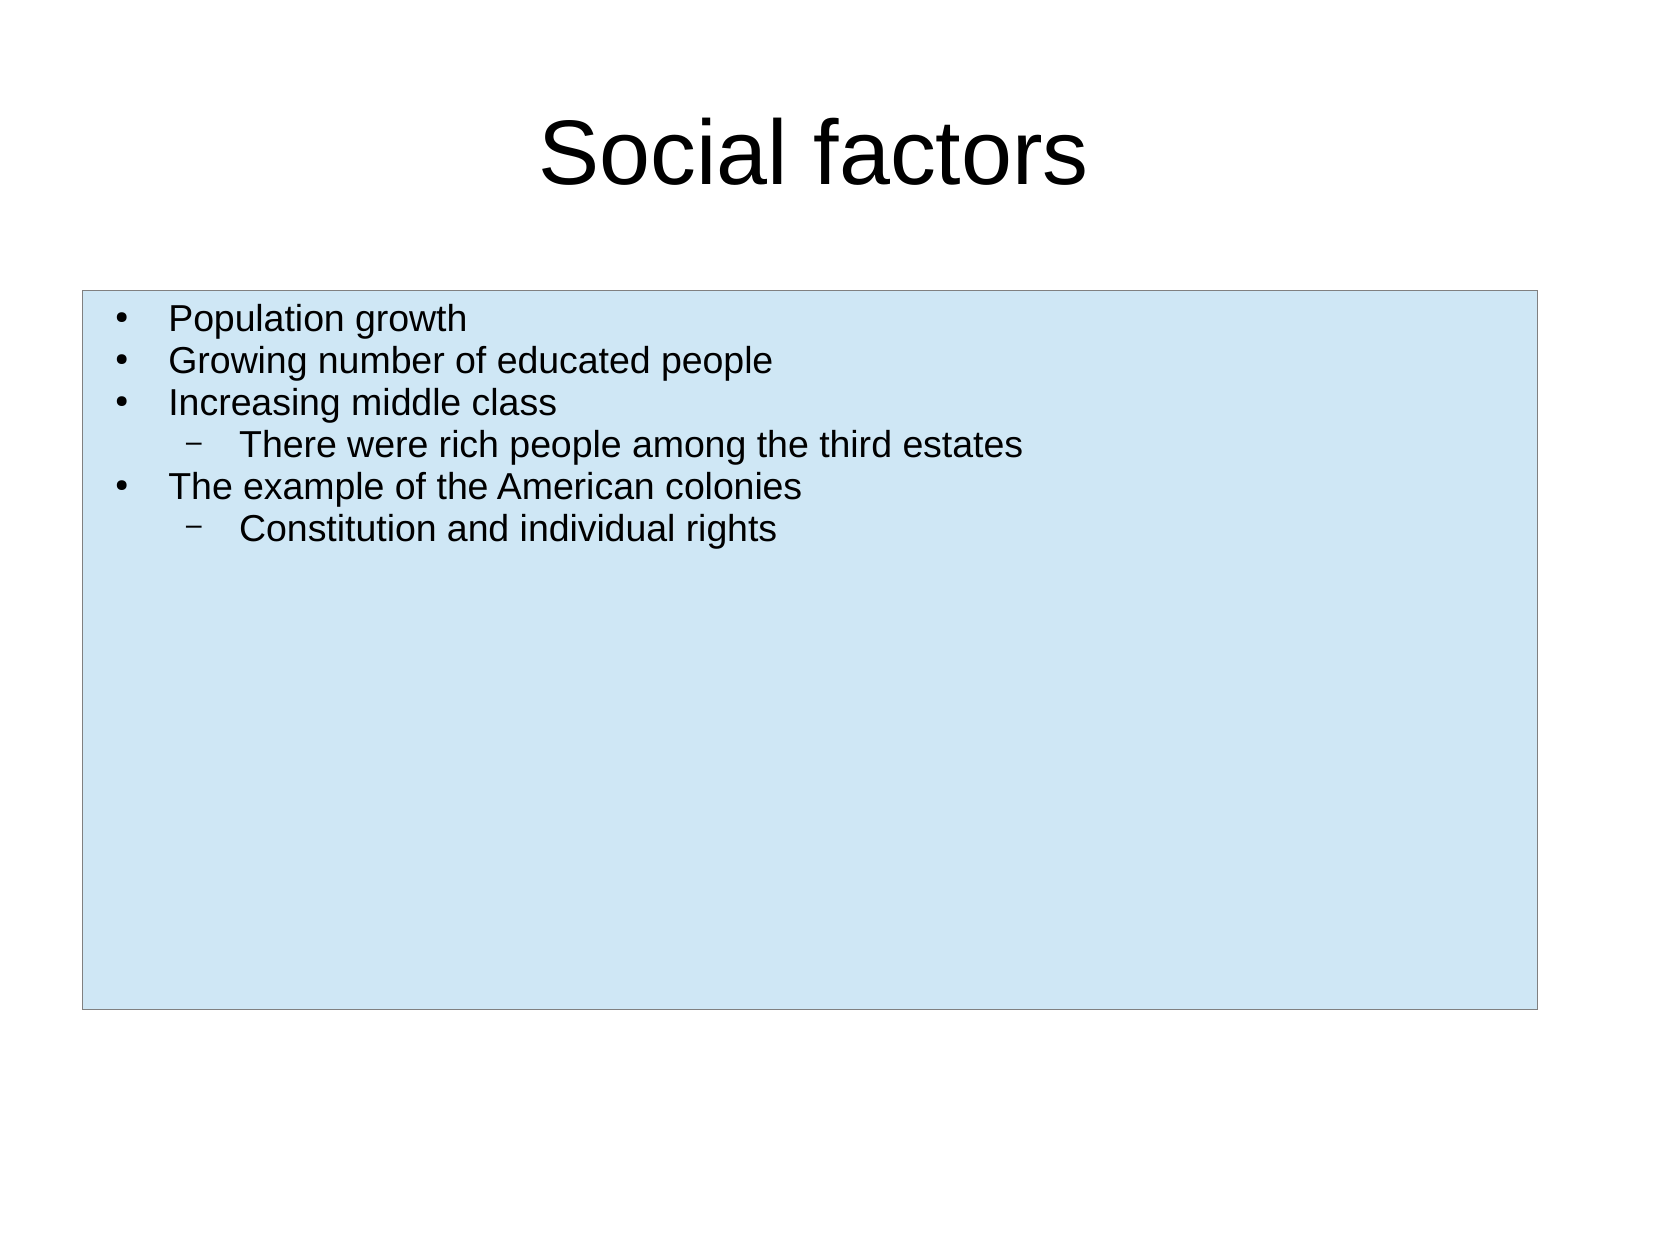

# Social factors
Population growth
Growing number of educated people
Increasing middle class
There were rich people among the third estates
The example of the American colonies
Constitution and individual rights